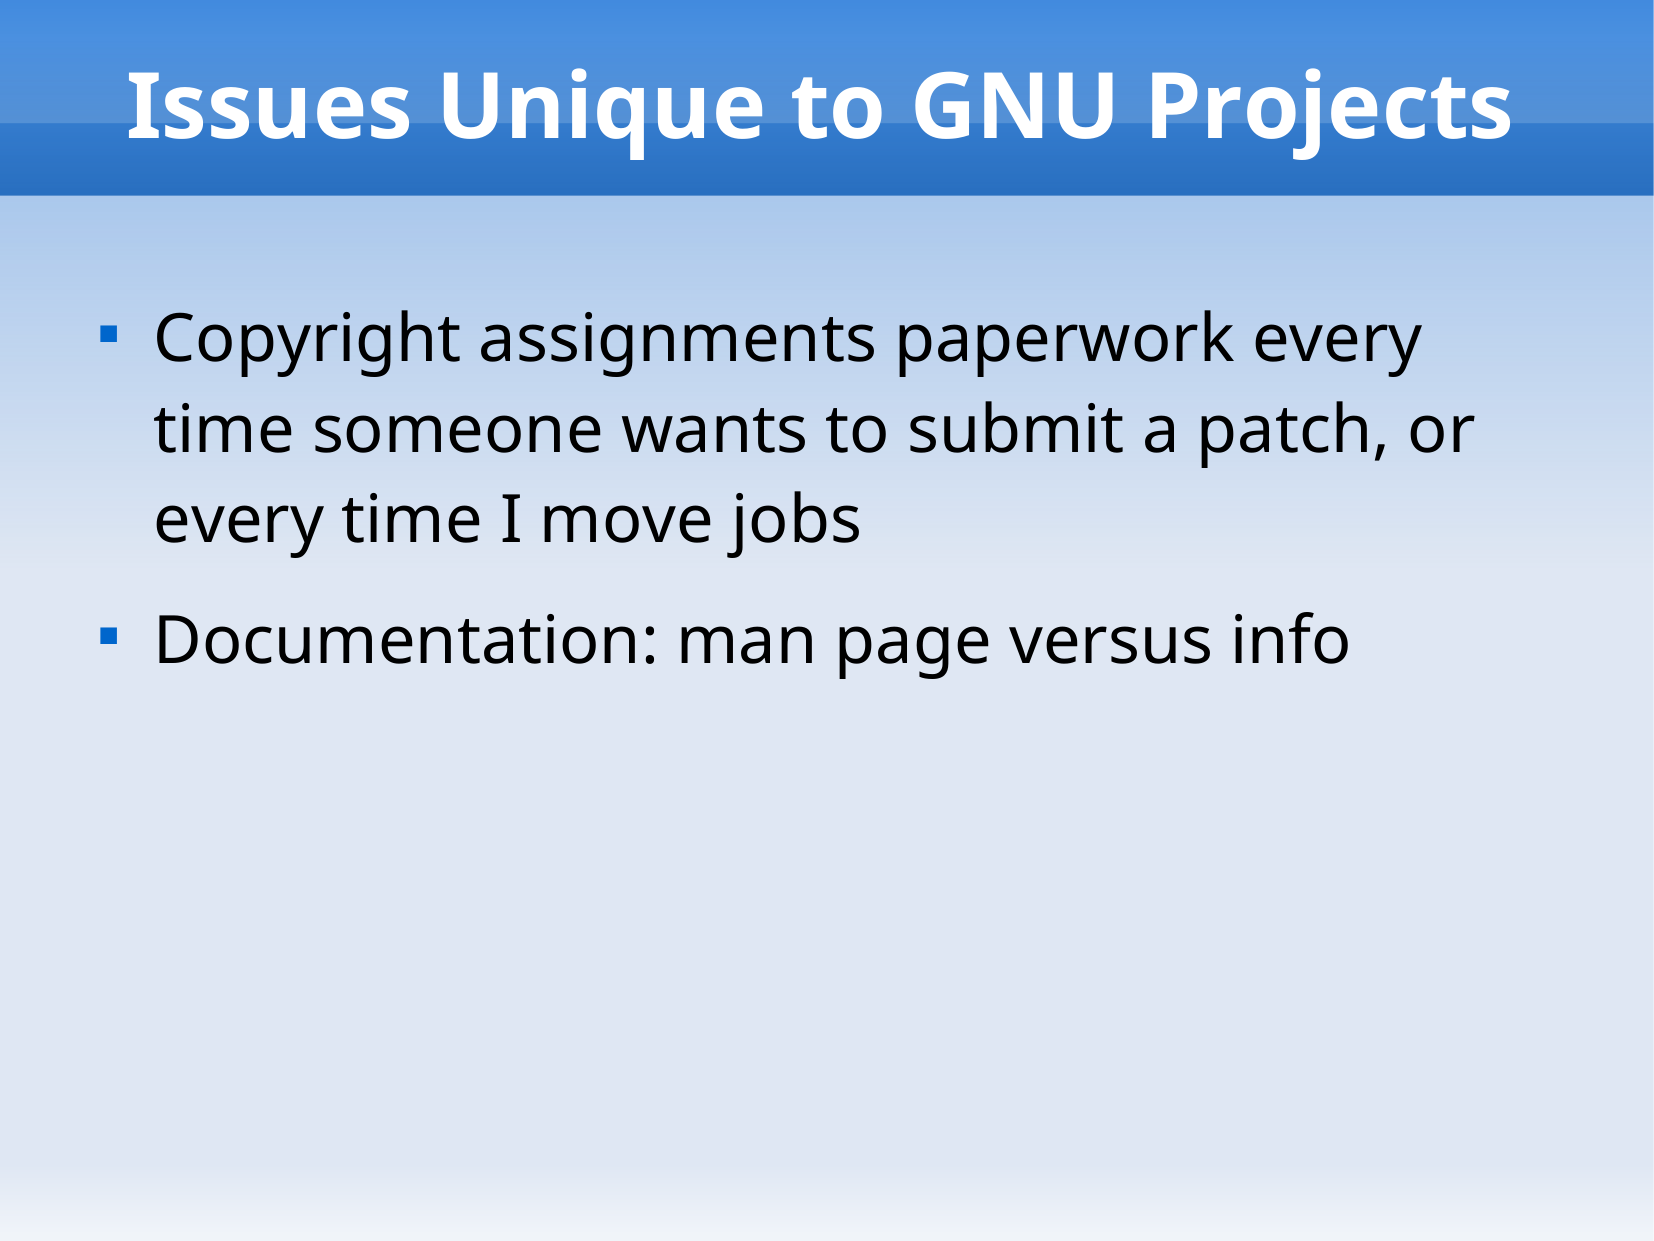

# Issues Unique to GNU Projects
Copyright assignments paperwork every time someone wants to submit a patch, or every time I move jobs
Documentation: man page versus info